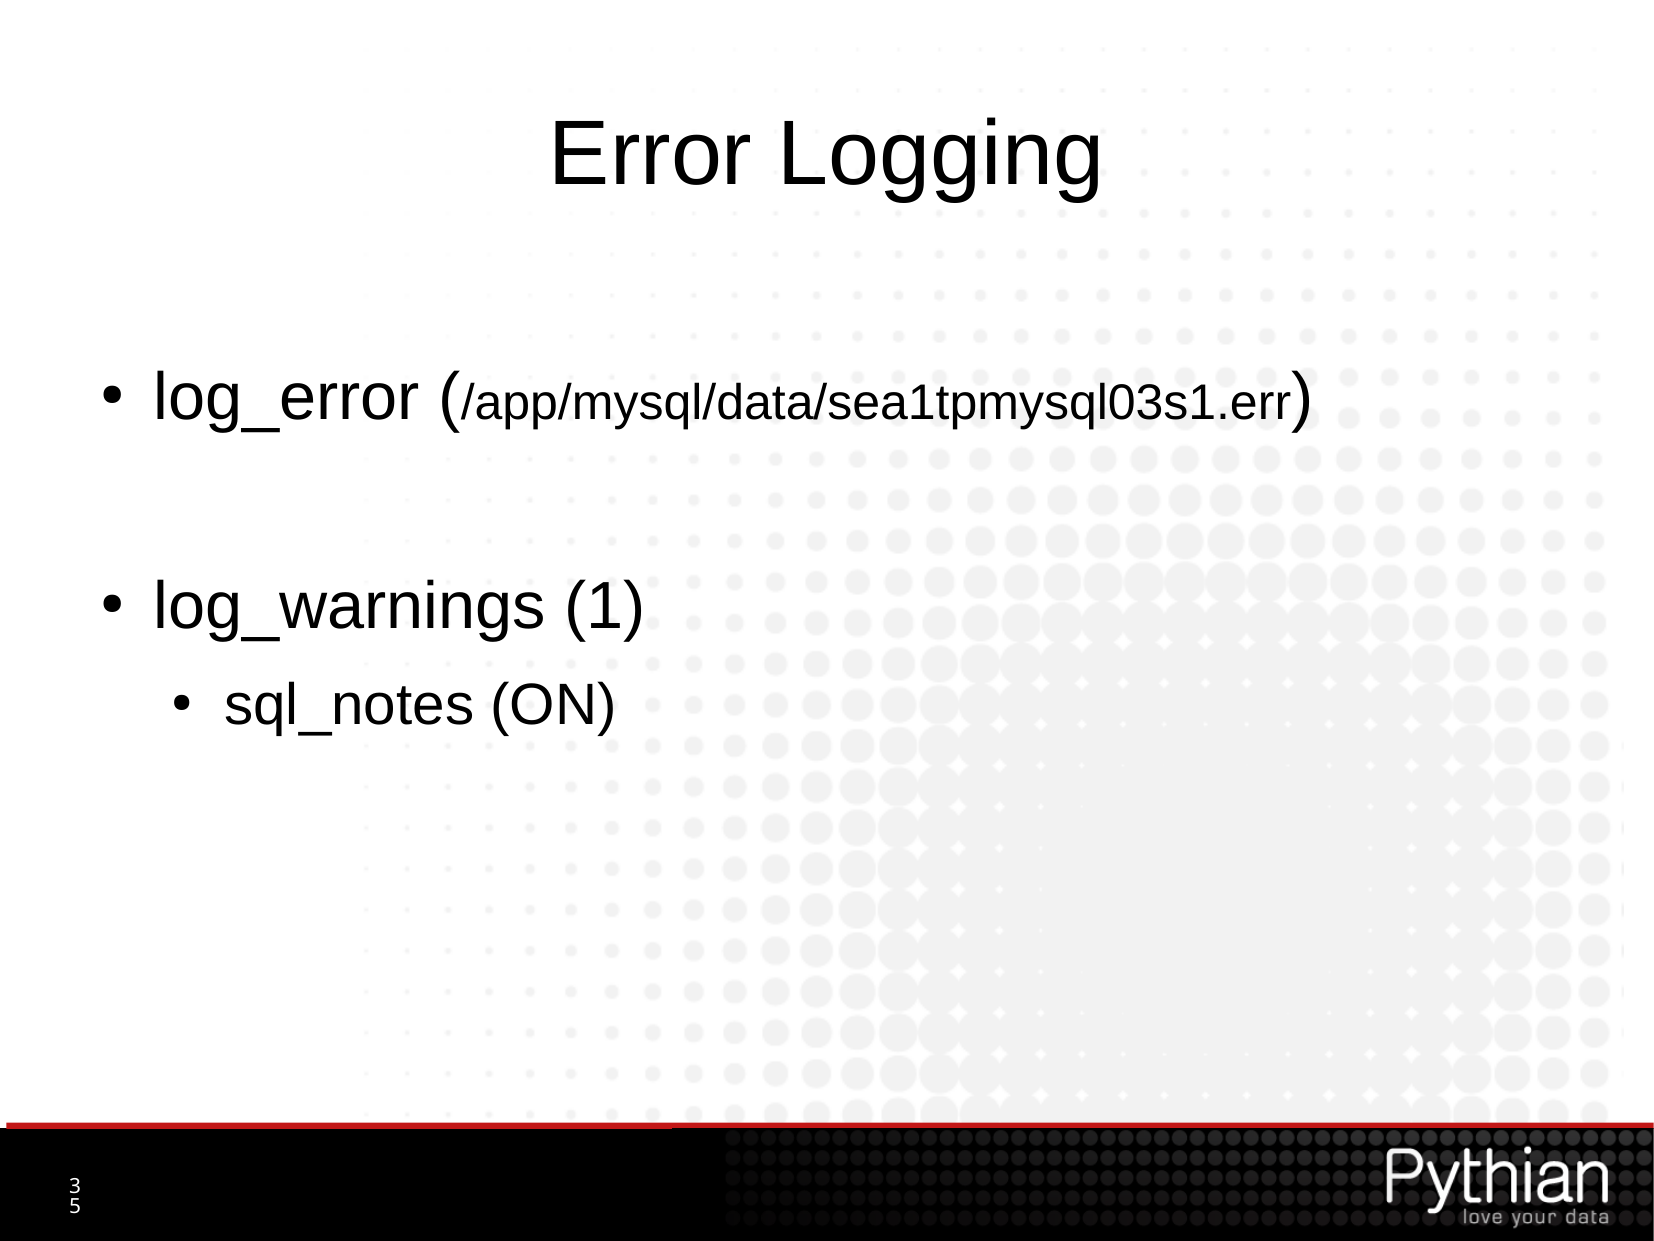

# Error Logging
log_error (/app/mysql/data/sea1tpmysql03s1.err)
log_warnings (1)
sql_notes (ON)